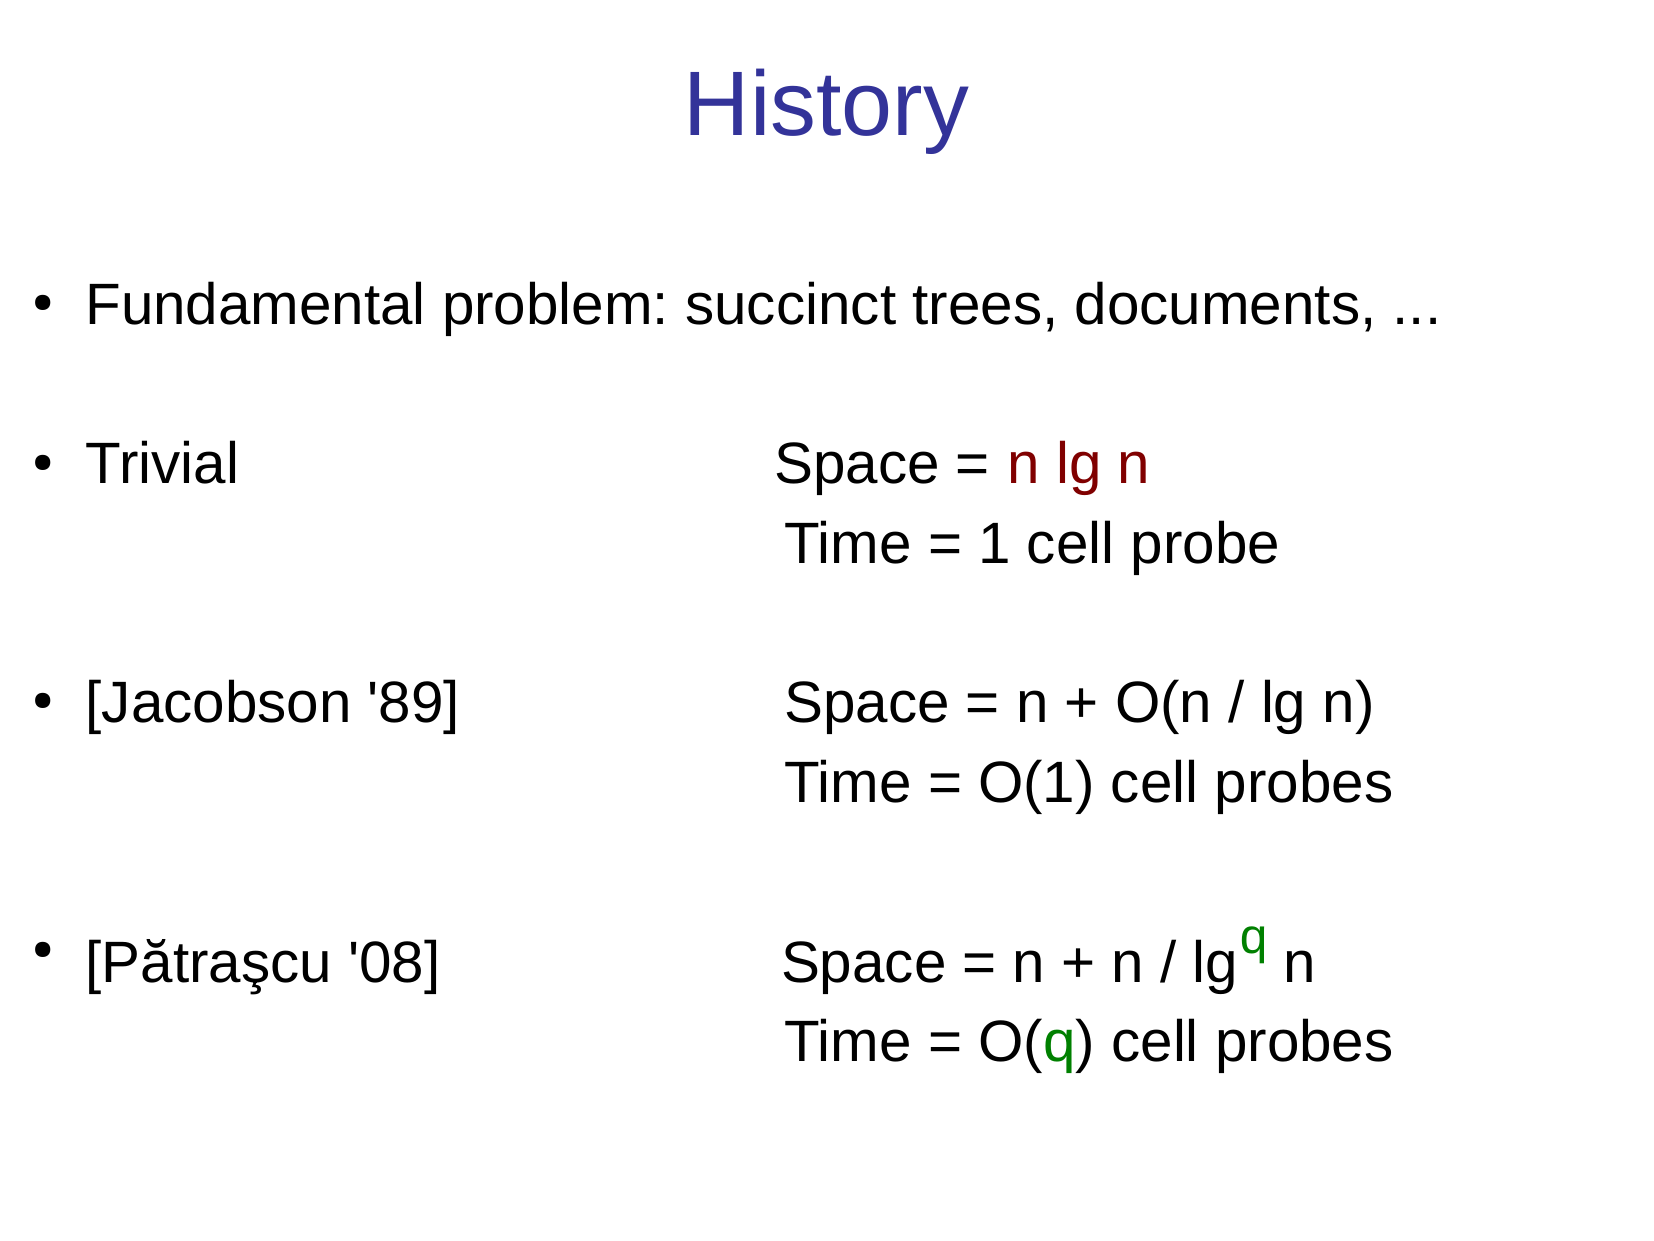

History
# Fundamental problem: succinct trees, documents, ...
Trivial Space = n lg n
 Time = 1 cell probe
[Jacobson '89] Space = n + O(n / lg n)
 Time = O(1) cell probes
[Pătraşcu '08] Space = n + n / lgq n
 Time = O(q) cell probes